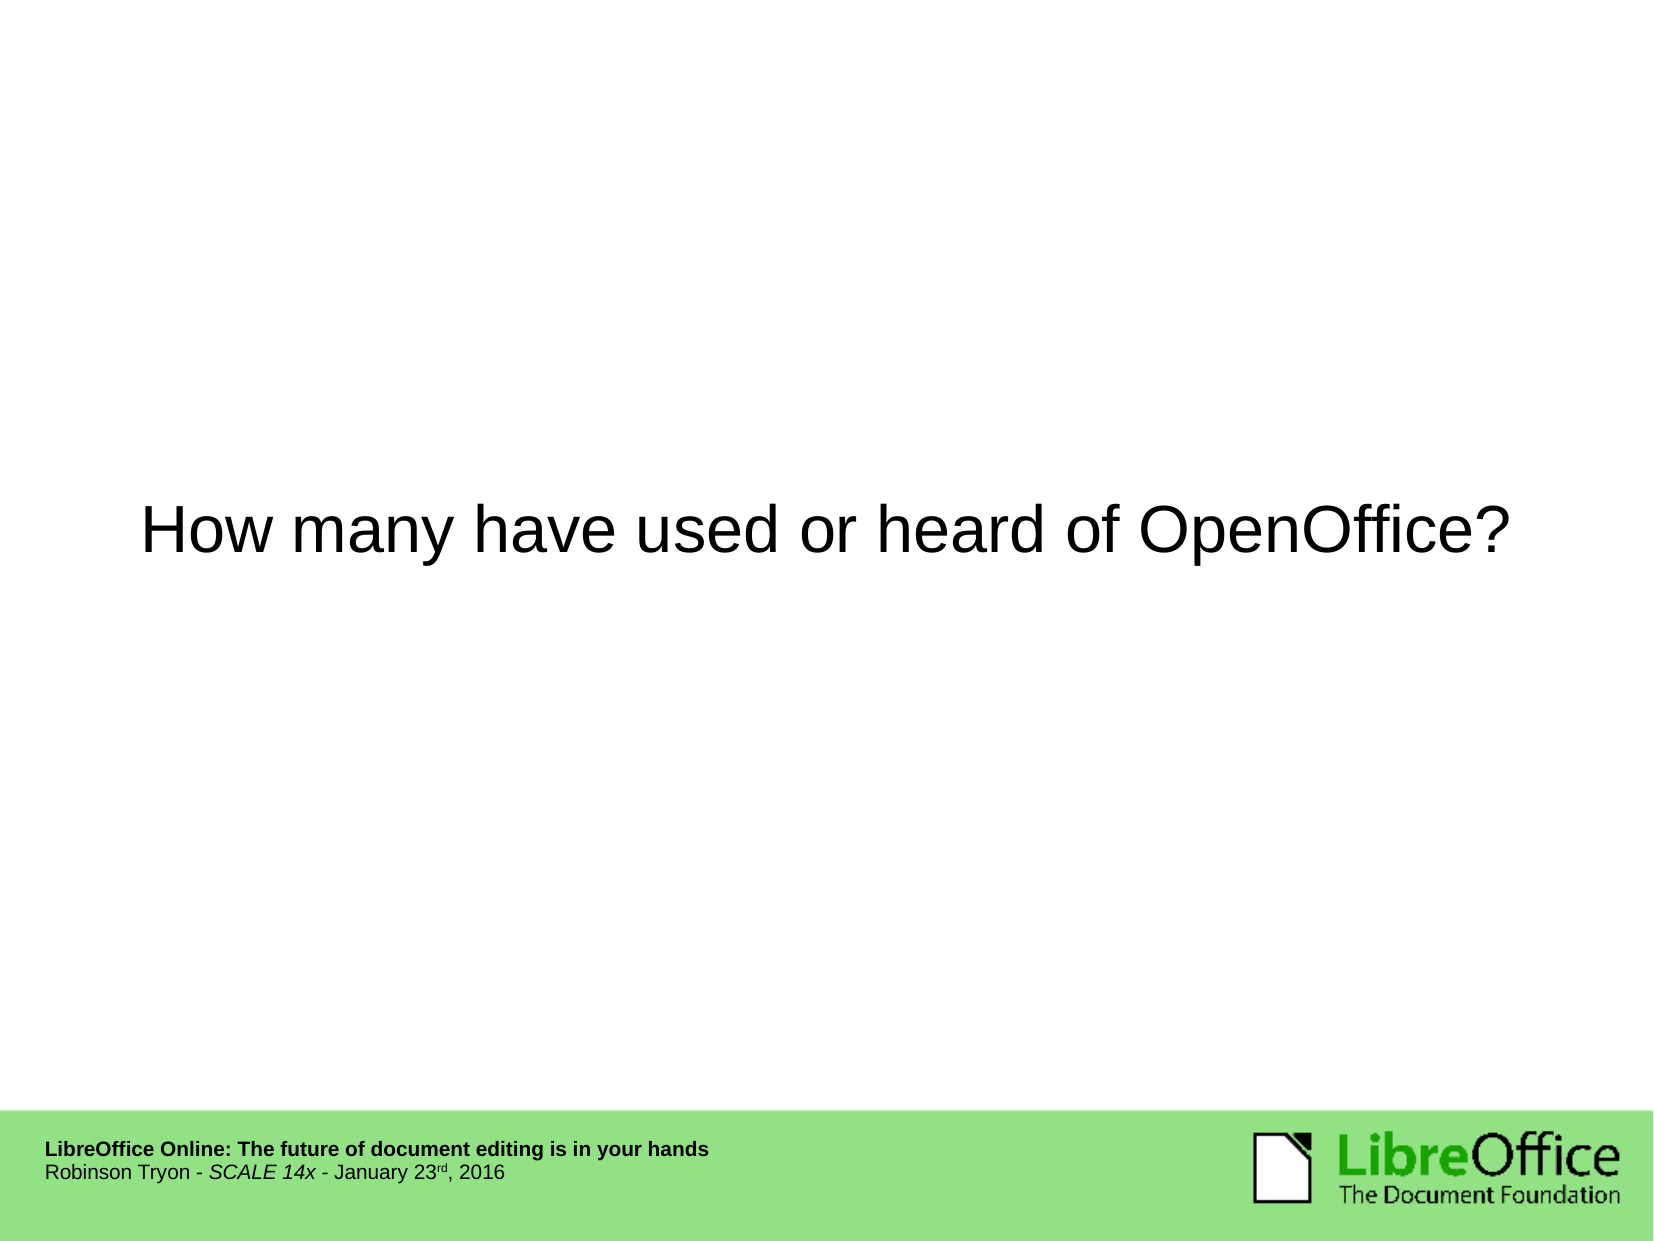

# How many have used or heard of OpenOffice?